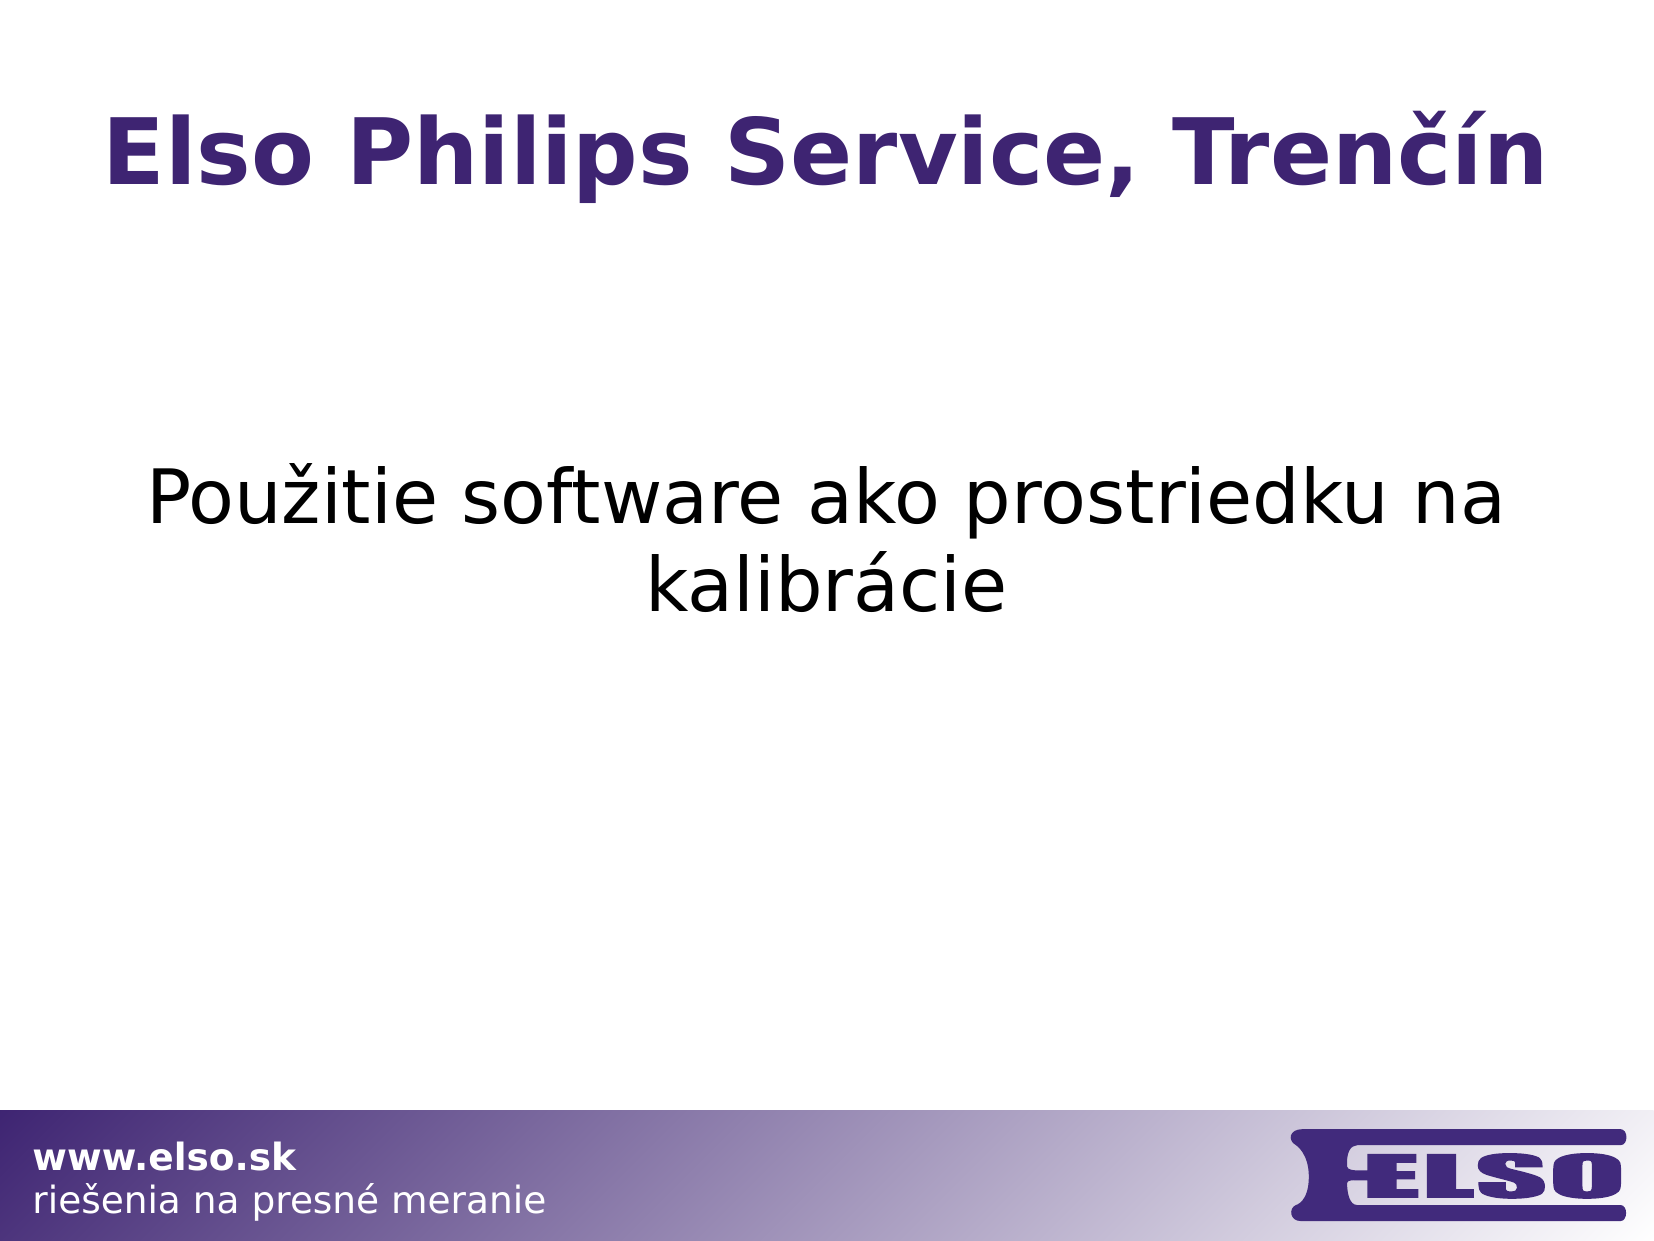

# Elso Philips Service, Trenčín
Použitie software ako prostriedku na kalibrácie